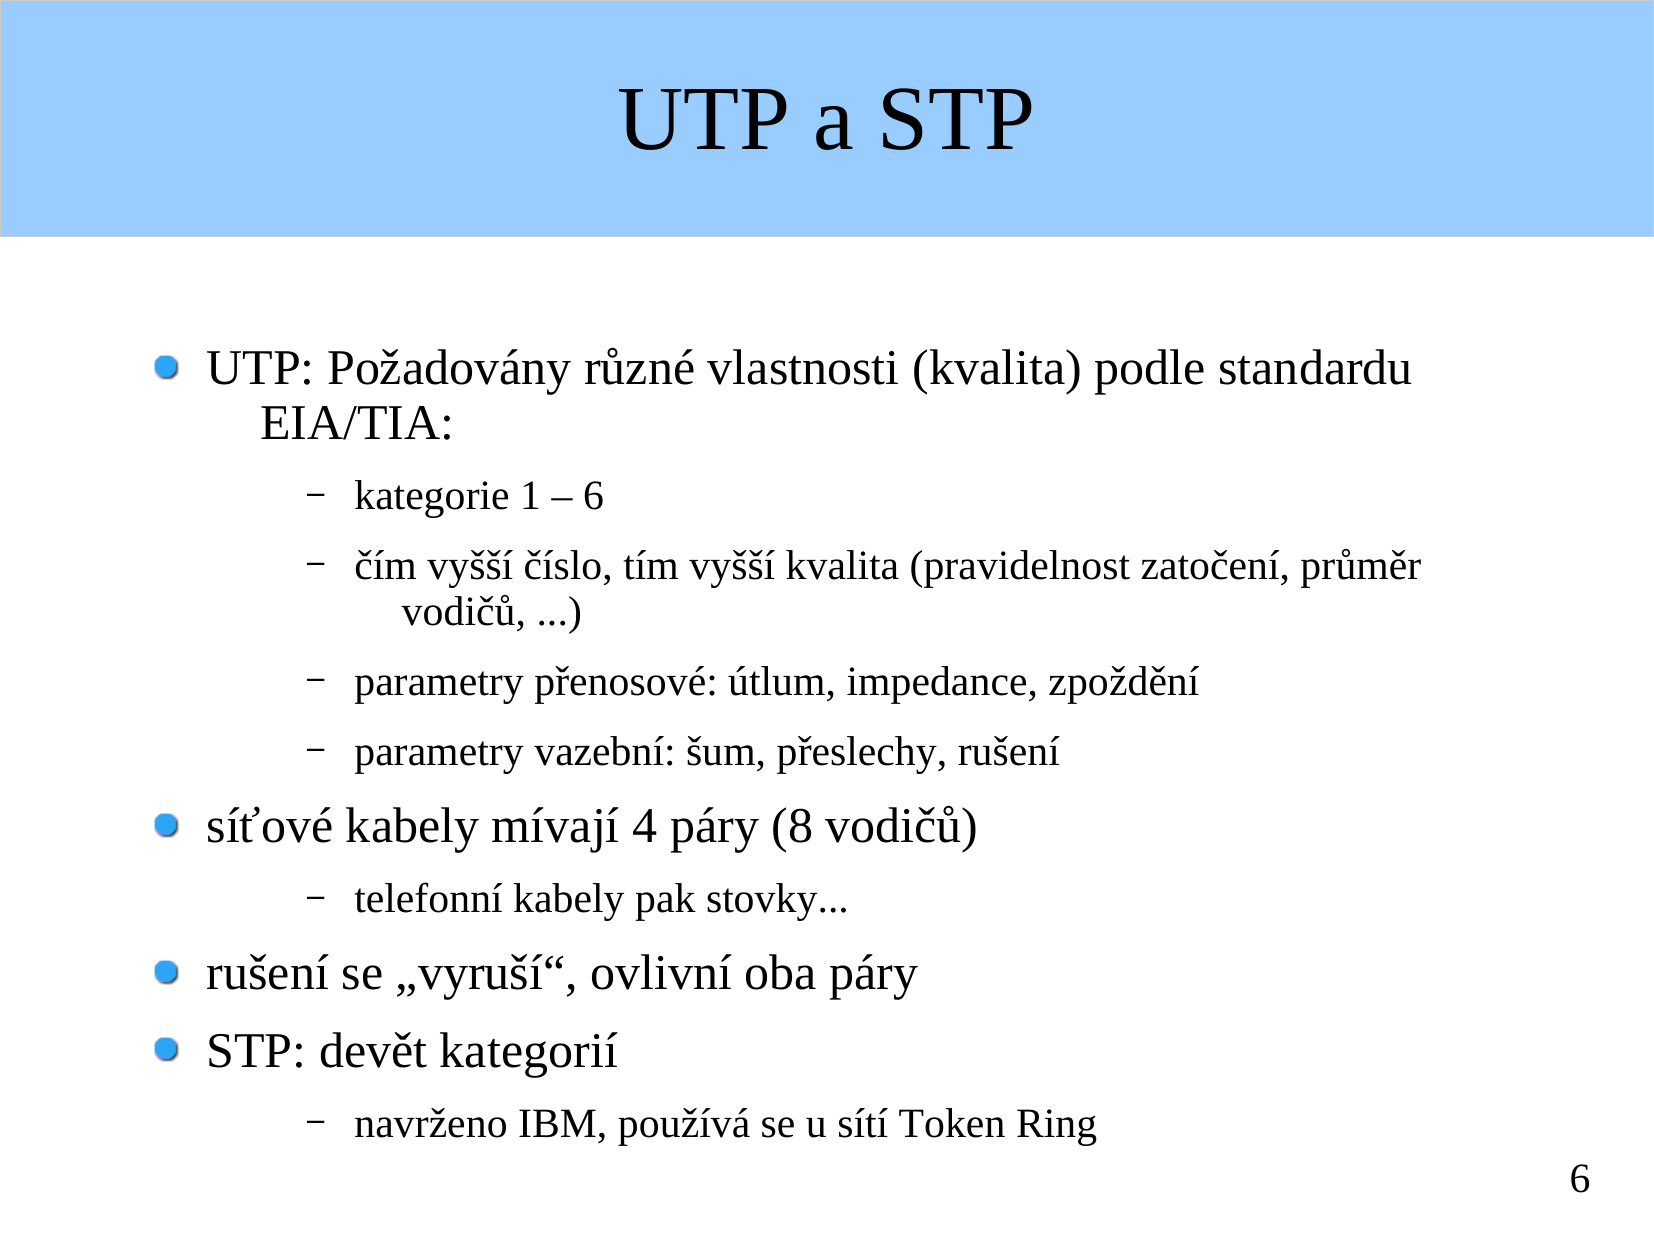

# UTP a STP
UTP: Požadovány různé vlastnosti (kvalita) podle standardu EIA/TIA:
kategorie 1 – 6
čím vyšší číslo, tím vyšší kvalita (pravidelnost zatočení, průměr vodičů, ...)
parametry přenosové: útlum, impedance, zpoždění
parametry vazební: šum, přeslechy, rušení
síťové kabely mívají 4 páry (8 vodičů)
telefonní kabely pak stovky...
rušení se „vyruší“, ovlivní oba páry
STP: devět kategorií
navrženo IBM, používá se u sítí Token Ring